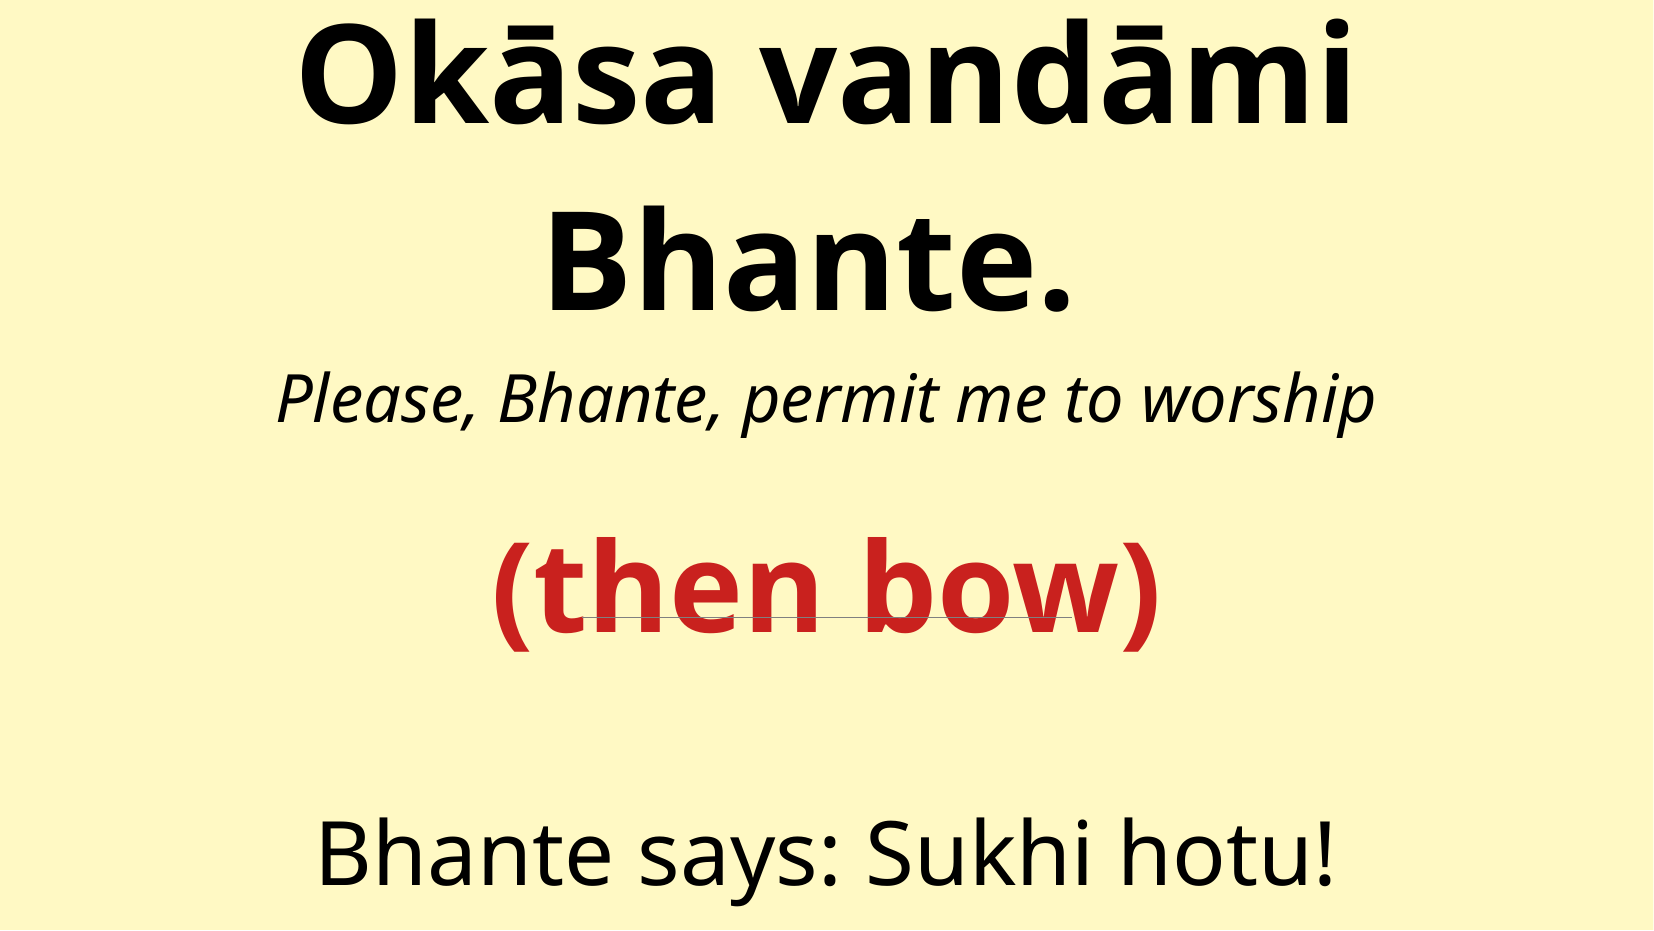

# Okāsa vandāmi Bhante.
Please, Bhante, permit me to worship
(then bow)
Bhante says: Sukhi hotu!
May you be happy!